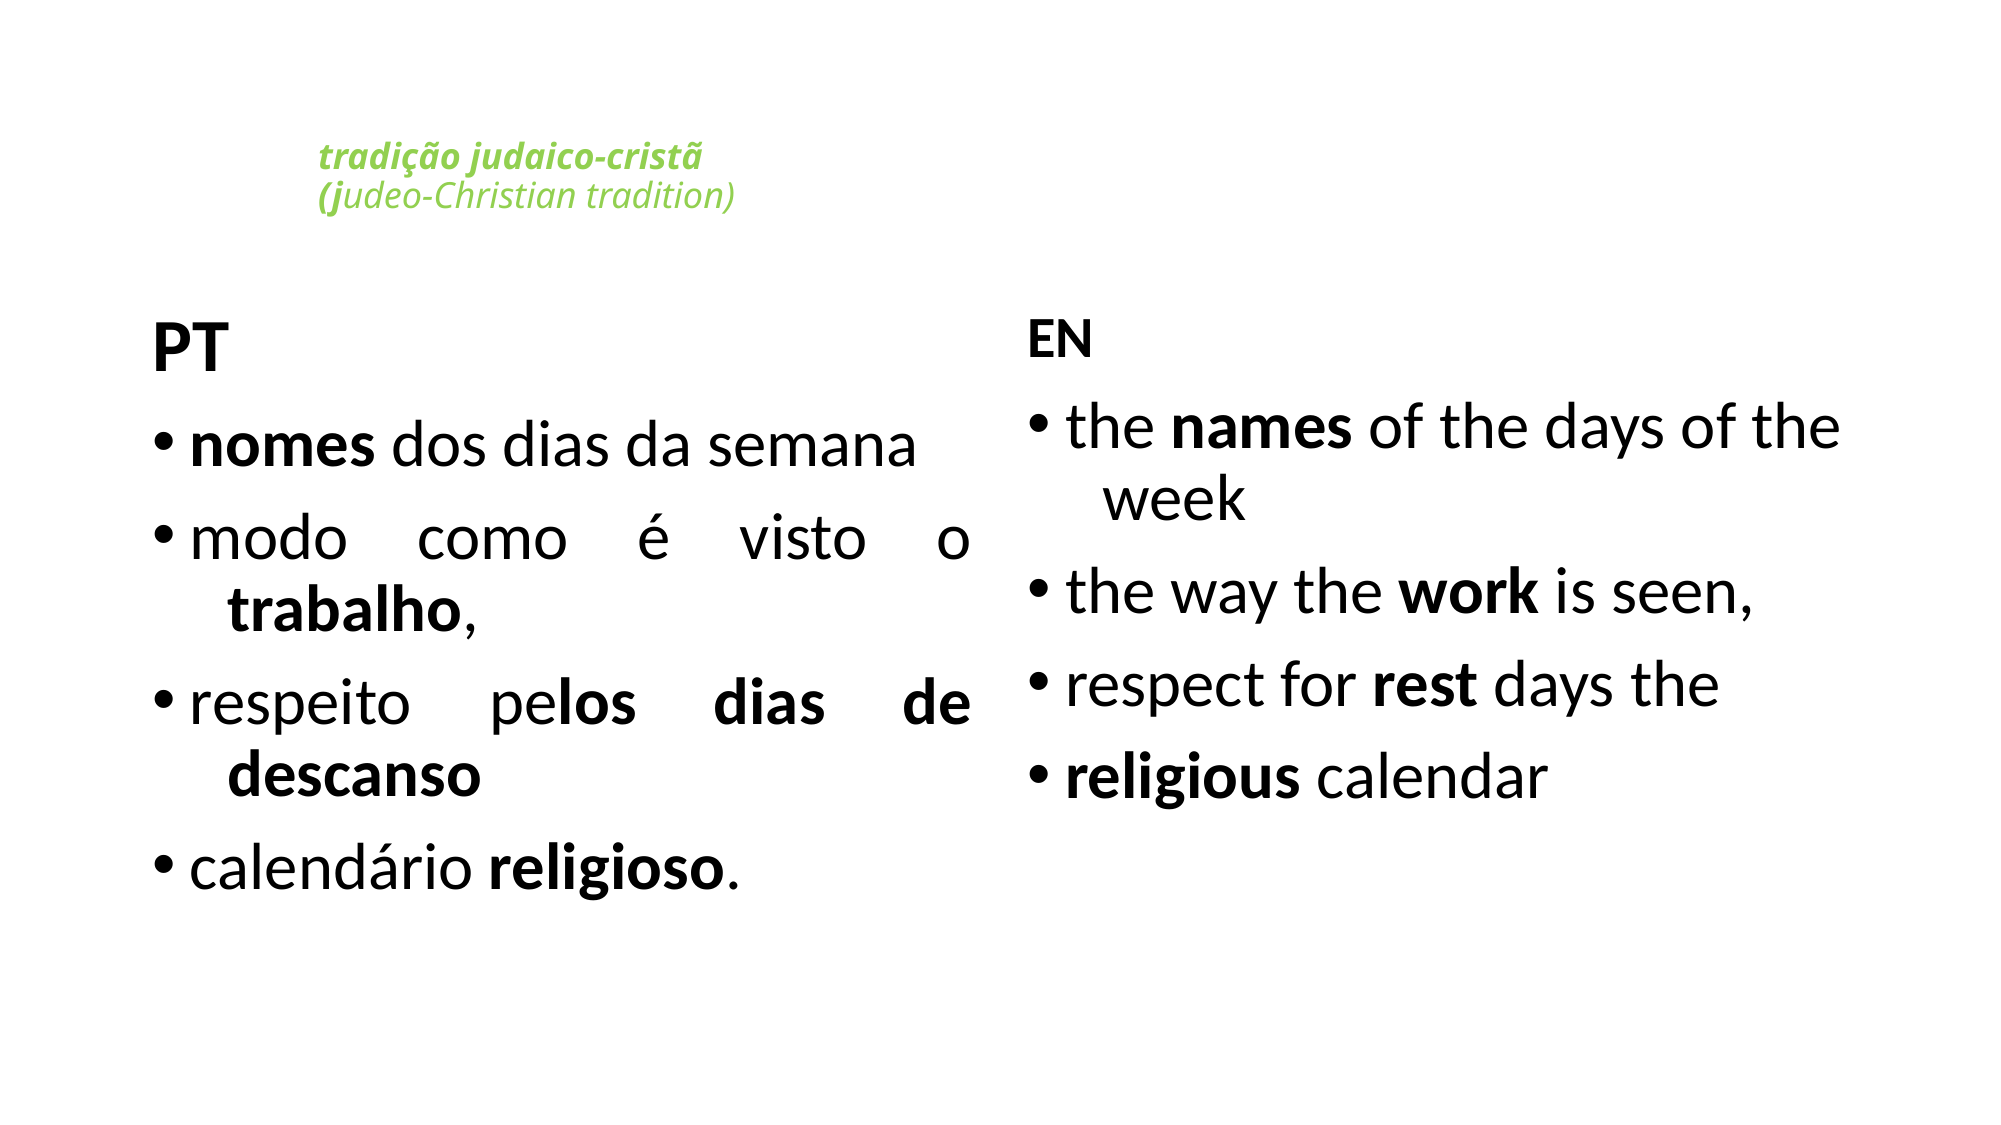

# tradição judaico-cristã (judeo-Christian tradition)
PT
nomes dos dias da semana
modo como é visto o trabalho,
respeito pelos dias de descanso
calendário religioso.
EN
the names of the days of the week
the way the work is seen,
respect for rest days the
religious calendar